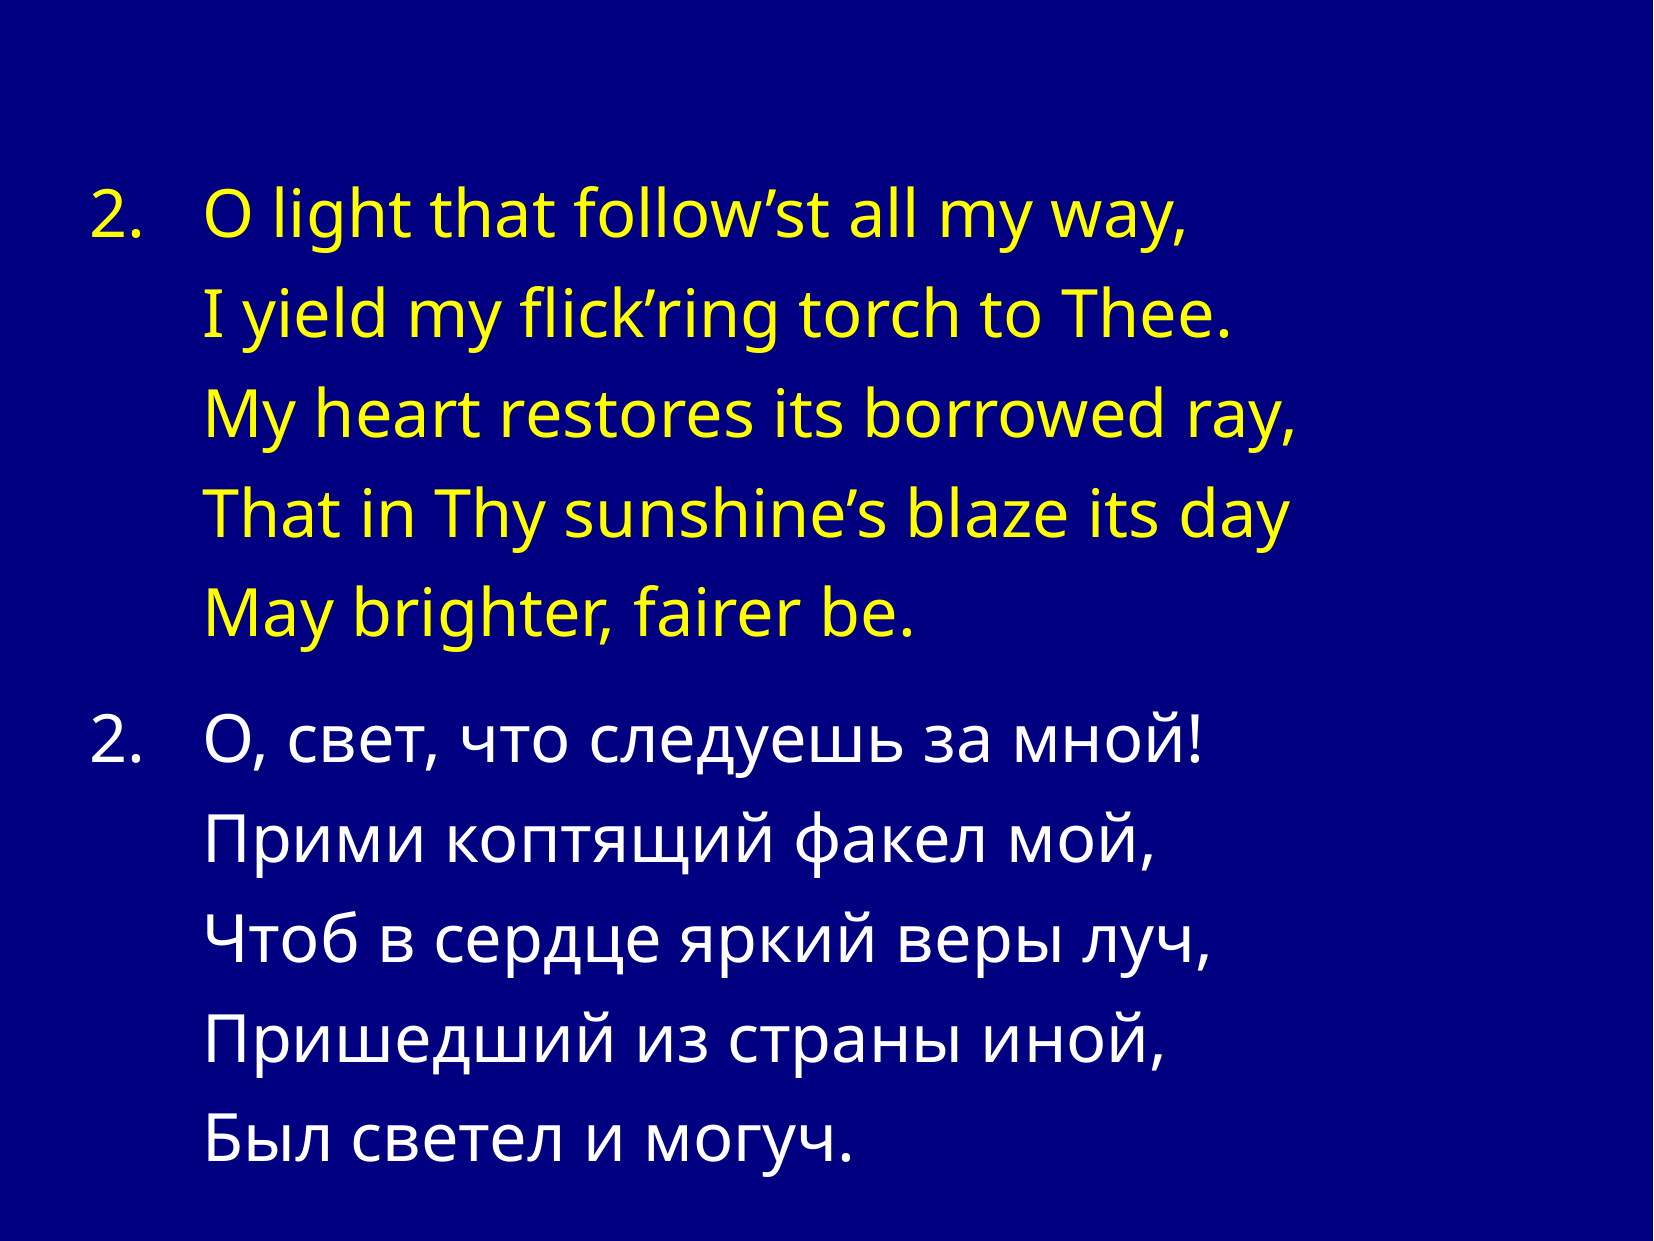

2.	O light that follow’st all my way,
	I yield my flick’ring torch to Thee.
	My heart restores its borrowed ray,
	That in Thy sunshine’s blaze its day
	May brighter, fairer be.
2.	О, свет, что следуешь за мной!
	Прими коптящий факел мой,
	Чтоб в сердце яркий веры луч,
	Пришедший из страны иной,
	Был светел и могуч.